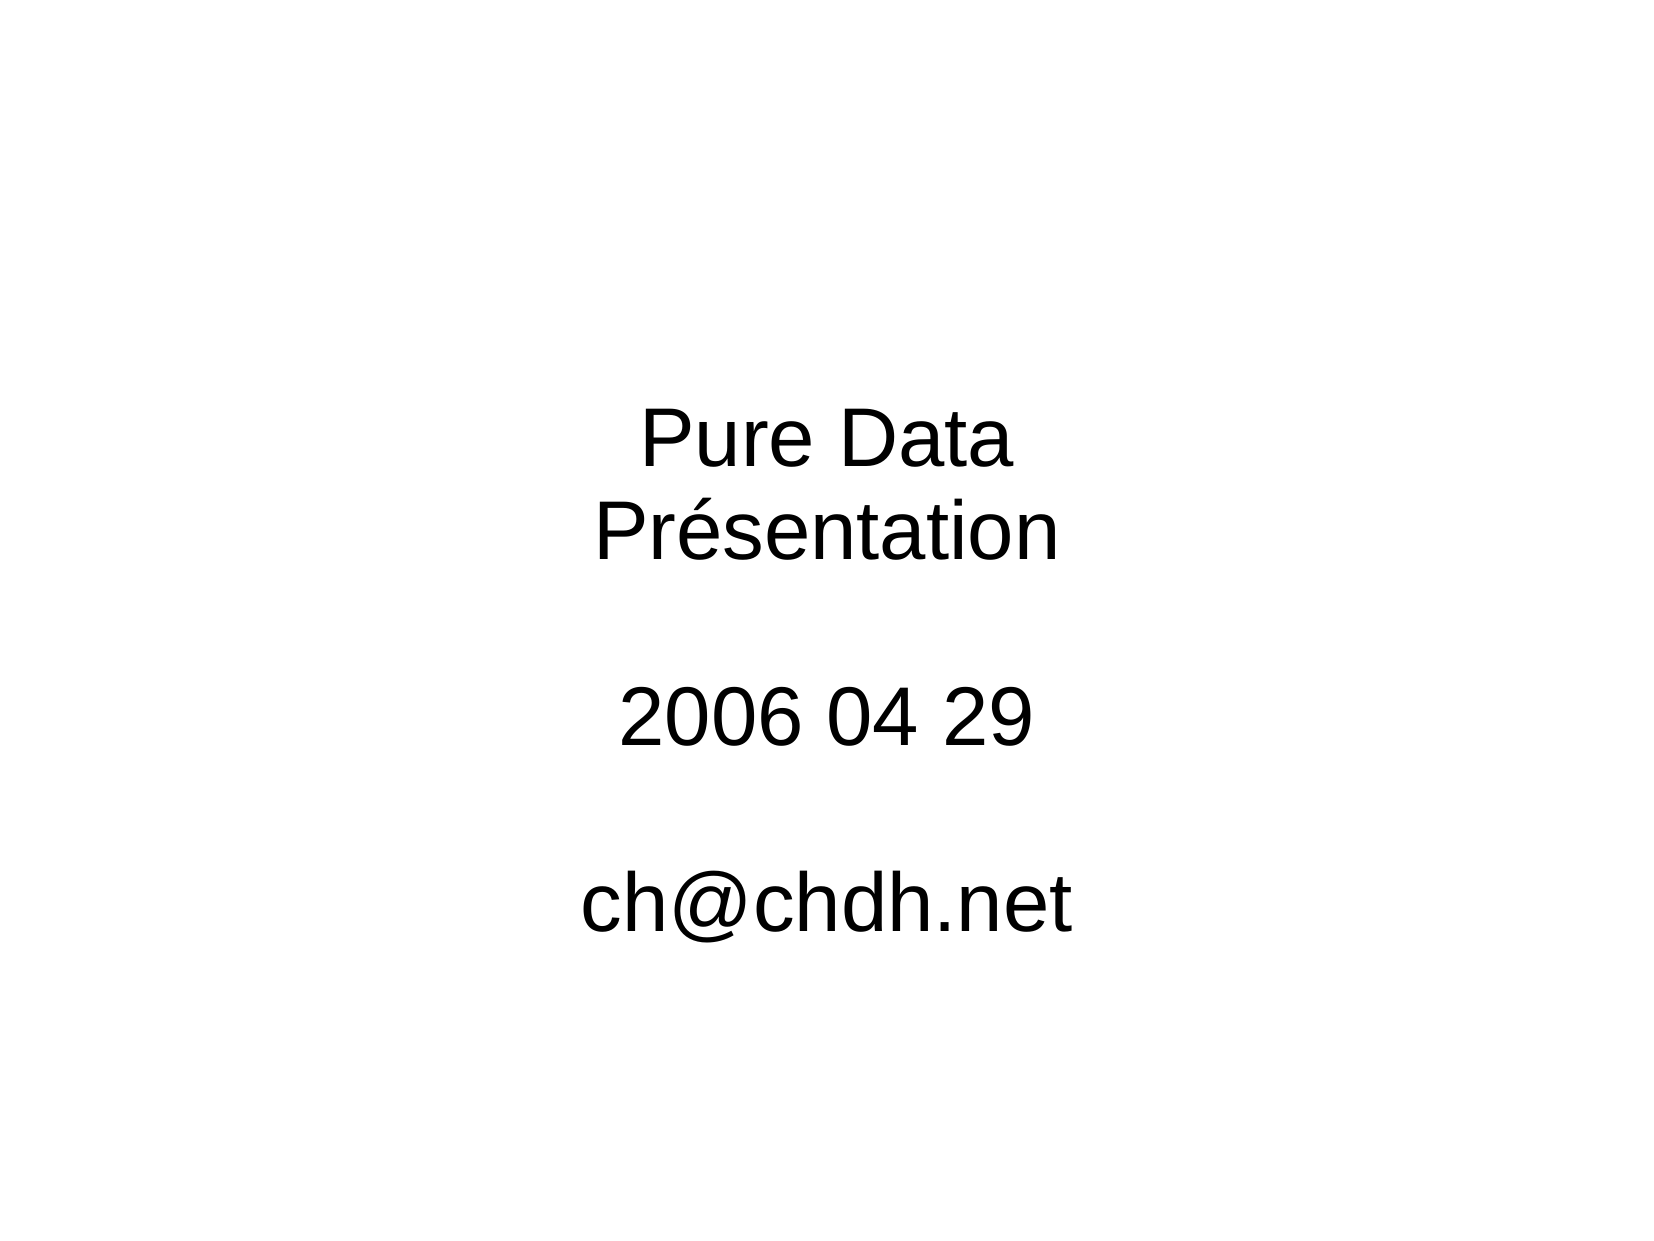

Pure Data
Présentation
2006 04 29
ch@chdh.net